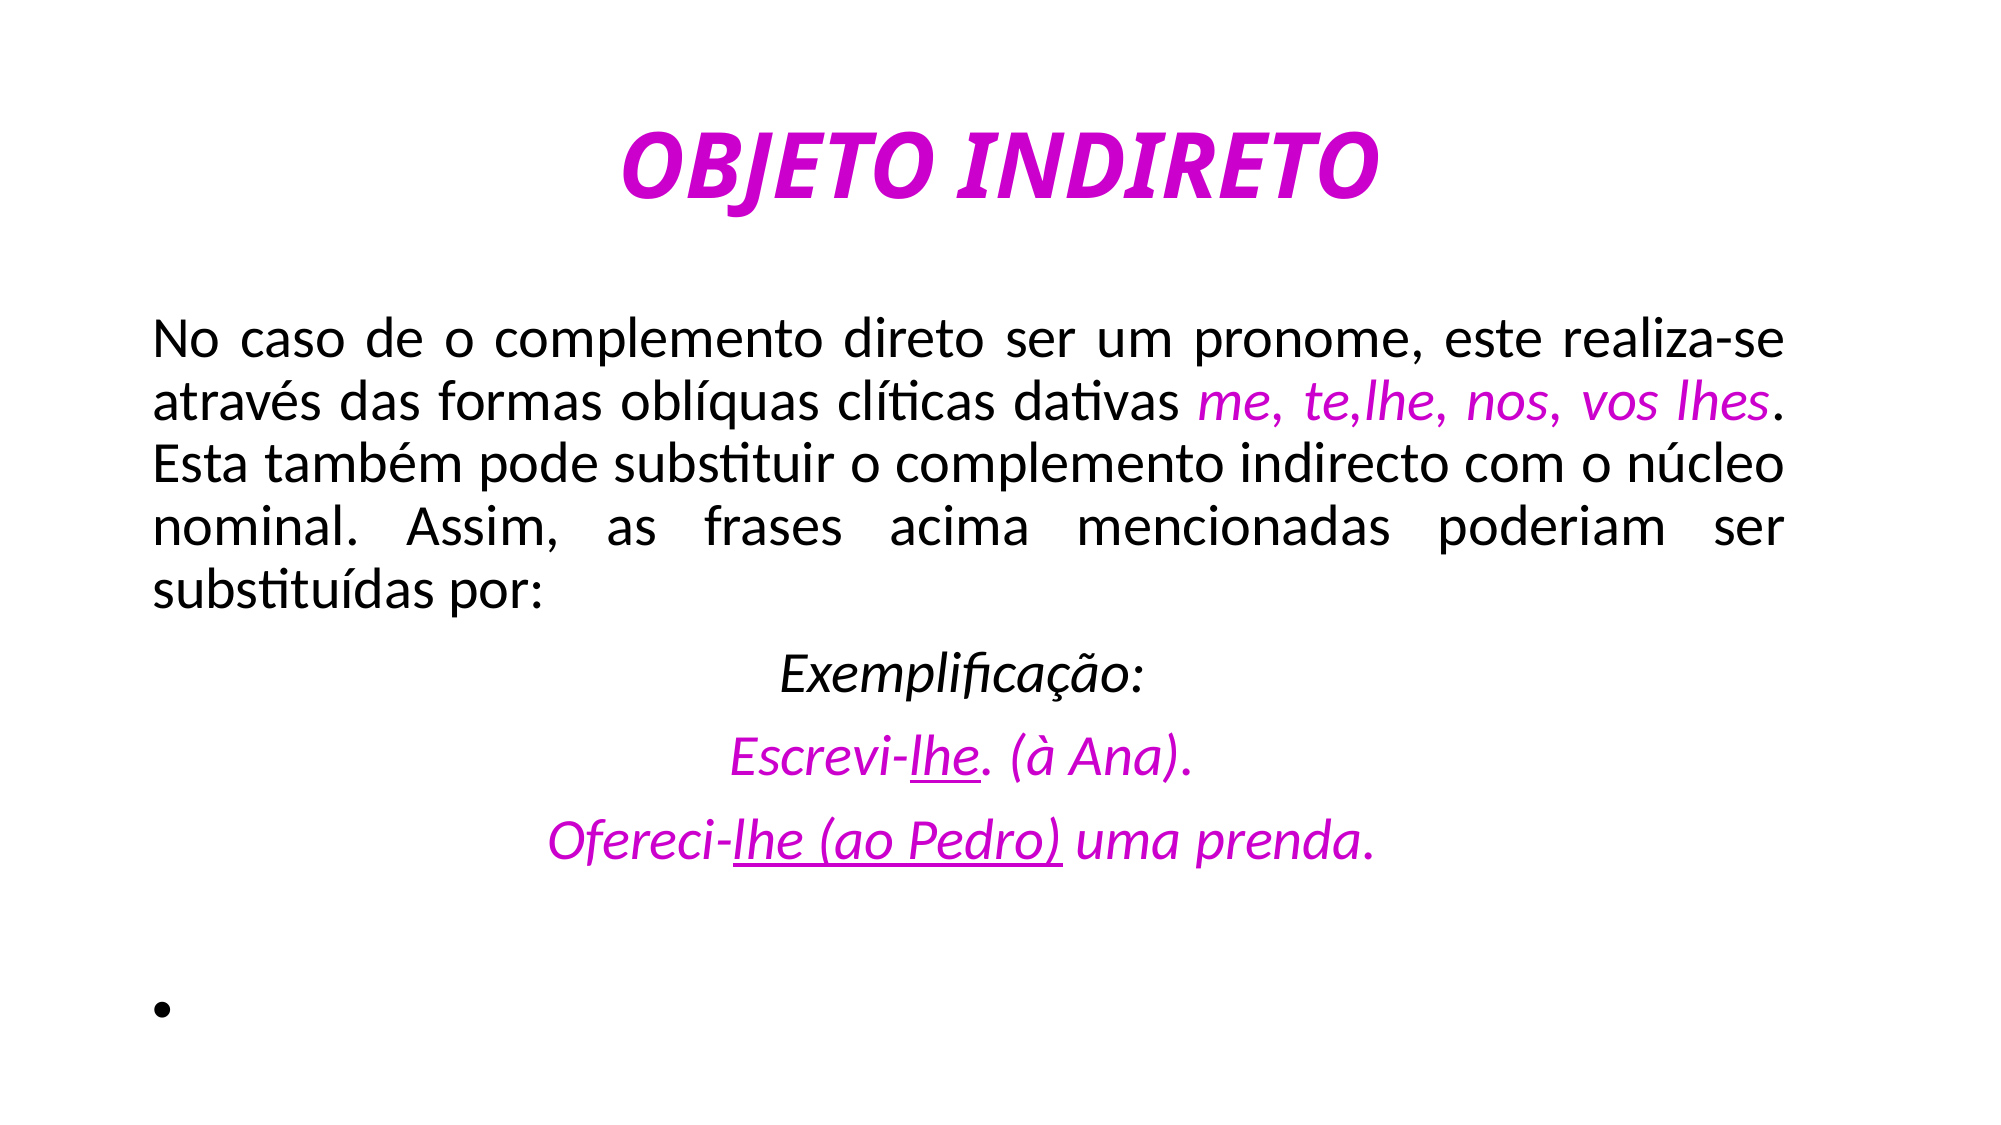

# OBJETO INDIRETO
No caso de o complemento direto ser um pronome, este realiza-se através das formas oblíquas clíticas dativas me, te,lhe, nos, vos lhes. Esta também pode substituir o complemento indirecto com o núcleo nominal. Assim, as frases acima mencionadas poderiam ser substituídas por:
Exemplificação:
Escrevi-lhe. (à Ana).
Ofereci-lhe (ao Pedro) uma prenda.